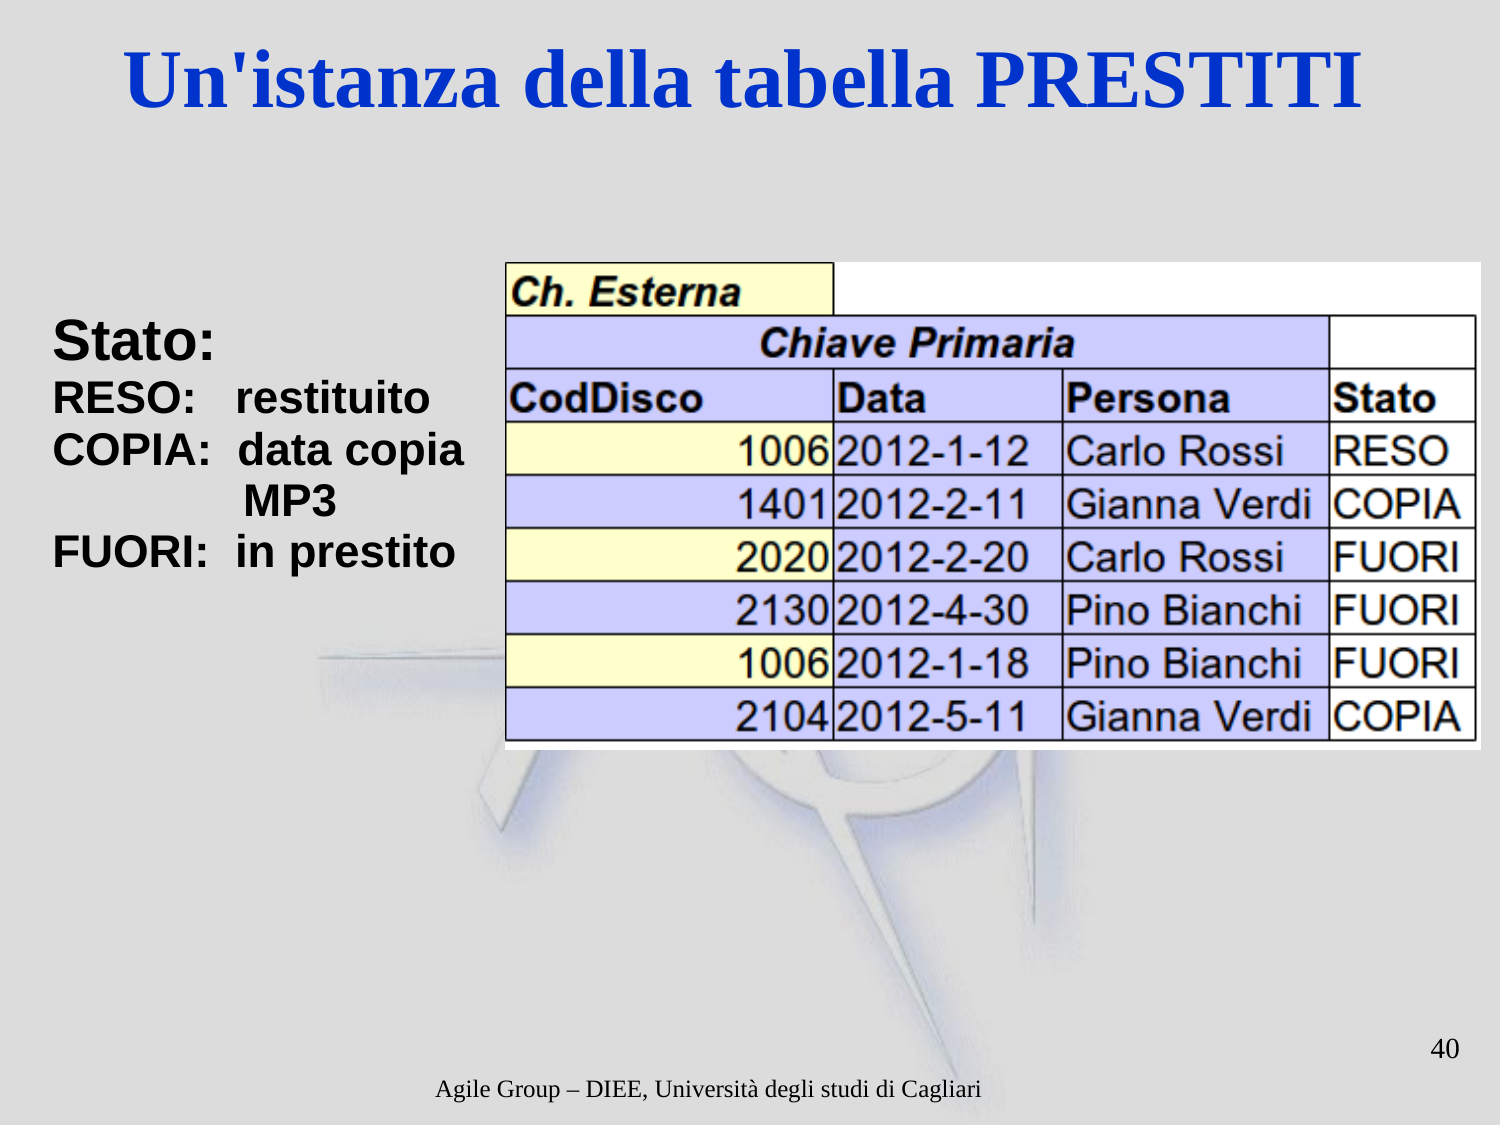

# Un'istanza della tabella PRESTITI
Stato:
RESO: restituito
COPIA: data copia
 MP3
FUORI: in prestito
40